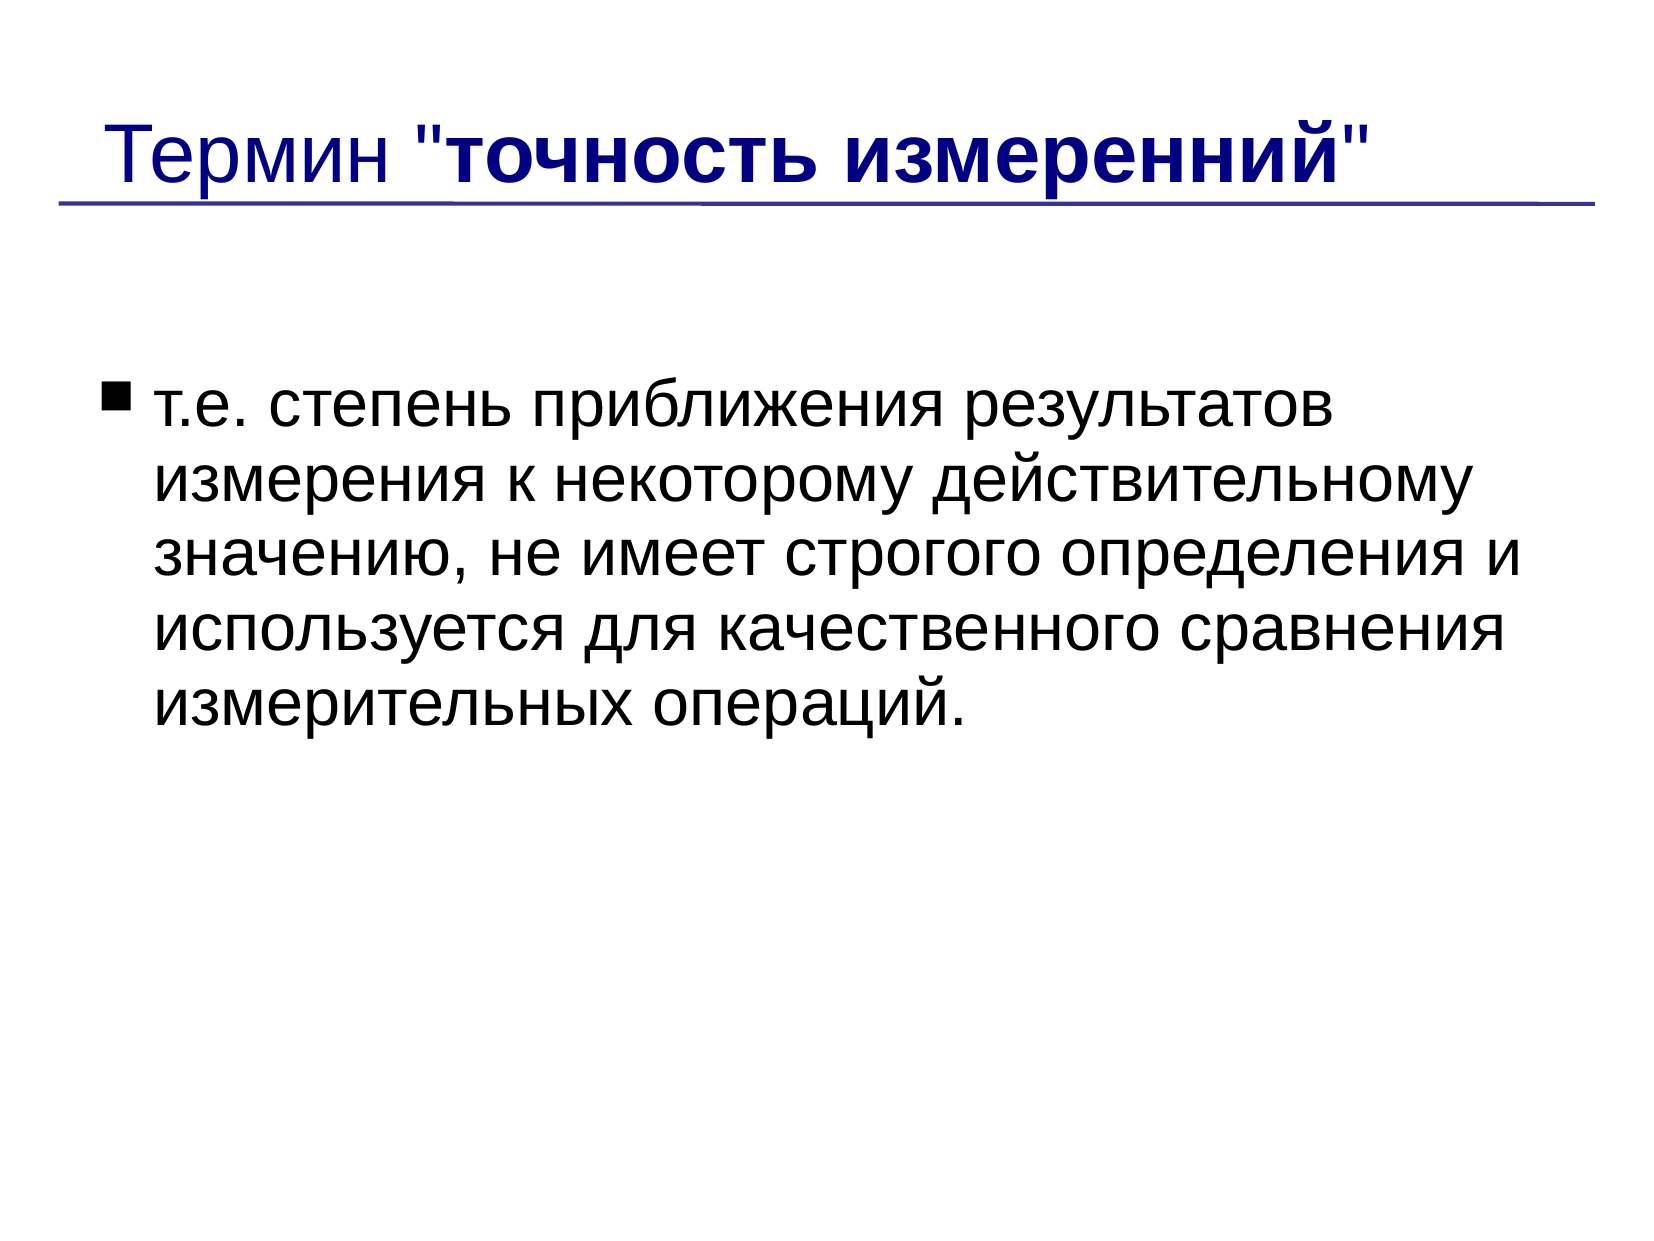

# Термин "точность измеренний"
т.е. степень приближения результатов измерения к некоторому действительному значению, не имеет строгого определения и используется для качественного сравнения измерительных операций.